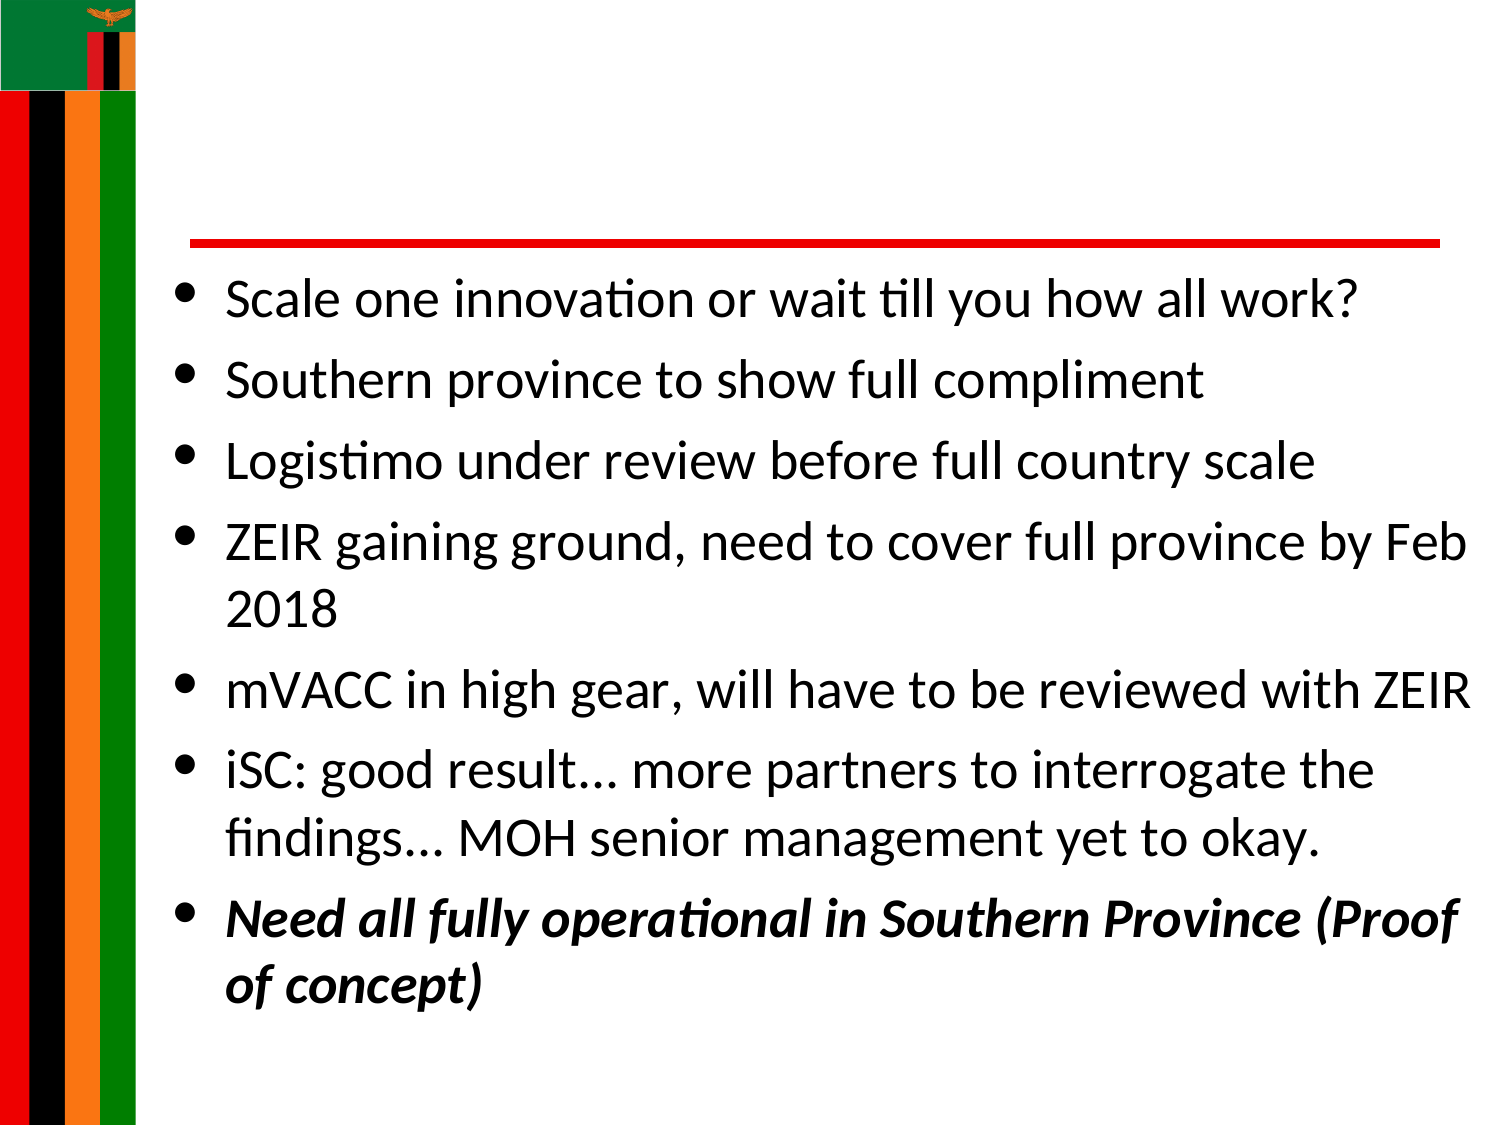

#
Scale one innovation or wait till you how all work?
Southern province to show full compliment
Logistimo under review before full country scale
ZEIR gaining ground, need to cover full province by Feb 2018
mVACC in high gear, will have to be reviewed with ZEIR
iSC: good result... more partners to interrogate the findings... MOH senior management yet to okay.
Need all fully operational in Southern Province (Proof of concept)